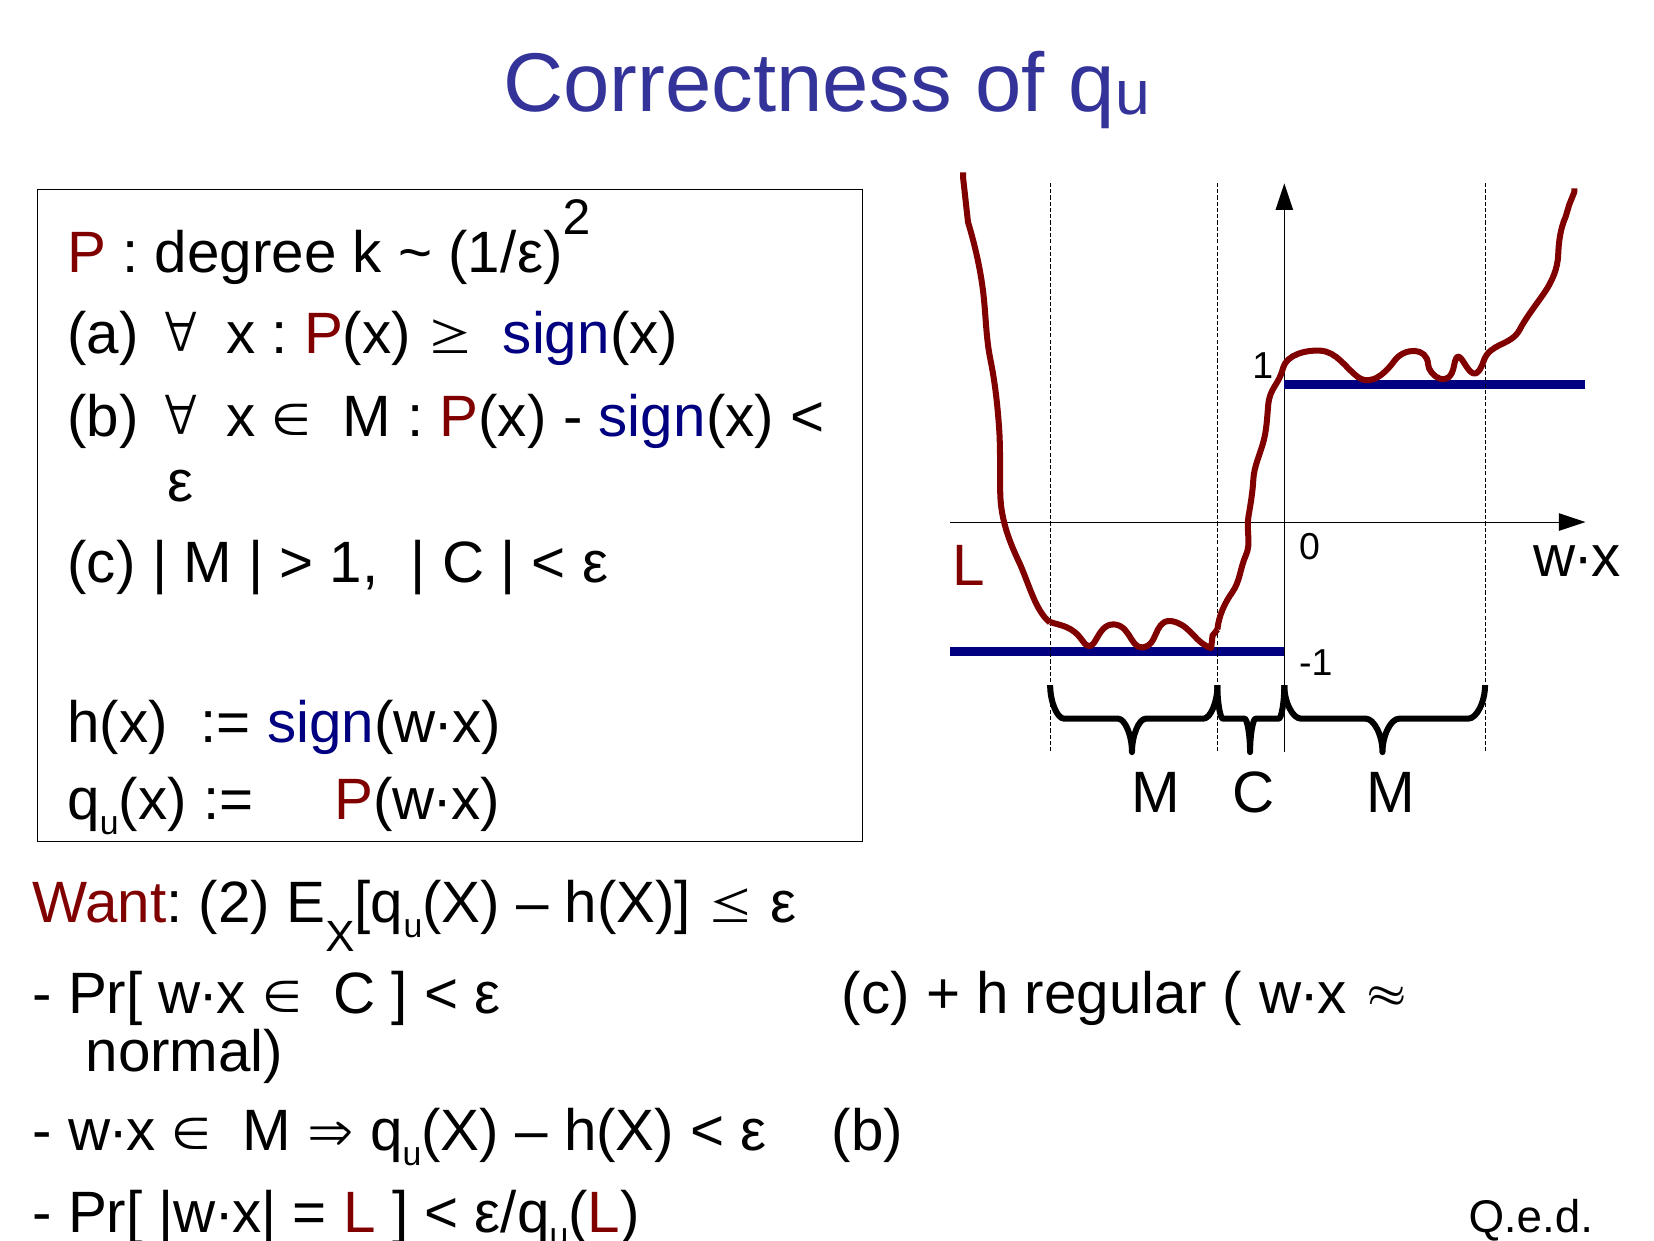

# Correctness of qu
P : degree k ~ (1/ε)2
(a)  x : P(x)  sign(x)
(b)  x  M : P(x) - sign(x) < ε
(c) | M | > 1, | C | < ε
h(x) := sign(w∙x)
qu(x) := P(w∙x)
1
0
w∙x
L
-1
M
C
M
Want: (2) EX[qu(X) – h(X)]  ε
- Pr[ w∙x  C ] < ε (c) + h regular ( w∙x  normal)
- w∙x  M  qu(X) – h(X) < ε (b)
- Pr[ |w∙x| = L ] < ε/qu(L) Q.e.d.